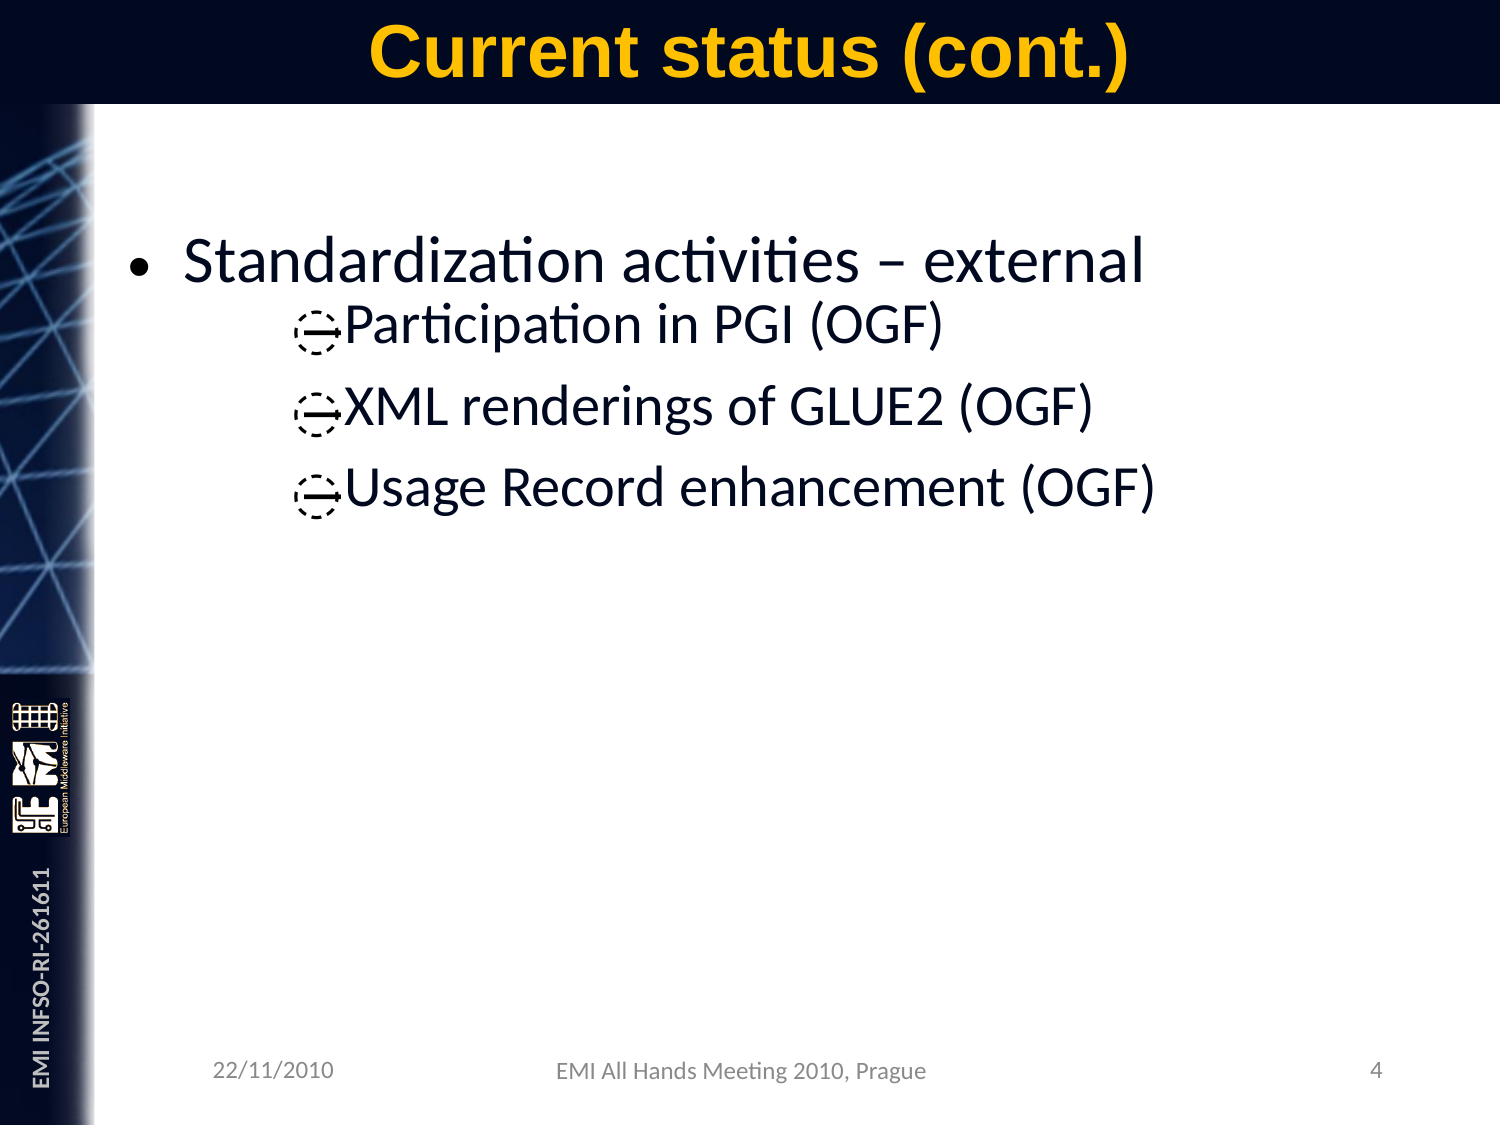

Current status (cont.)
# Standardization activities – external
Participation in PGI (OGF)
XML renderings of GLUE2 (OGF)
Usage Record enhancement (OGF)
22/11/2010
fasfsaf